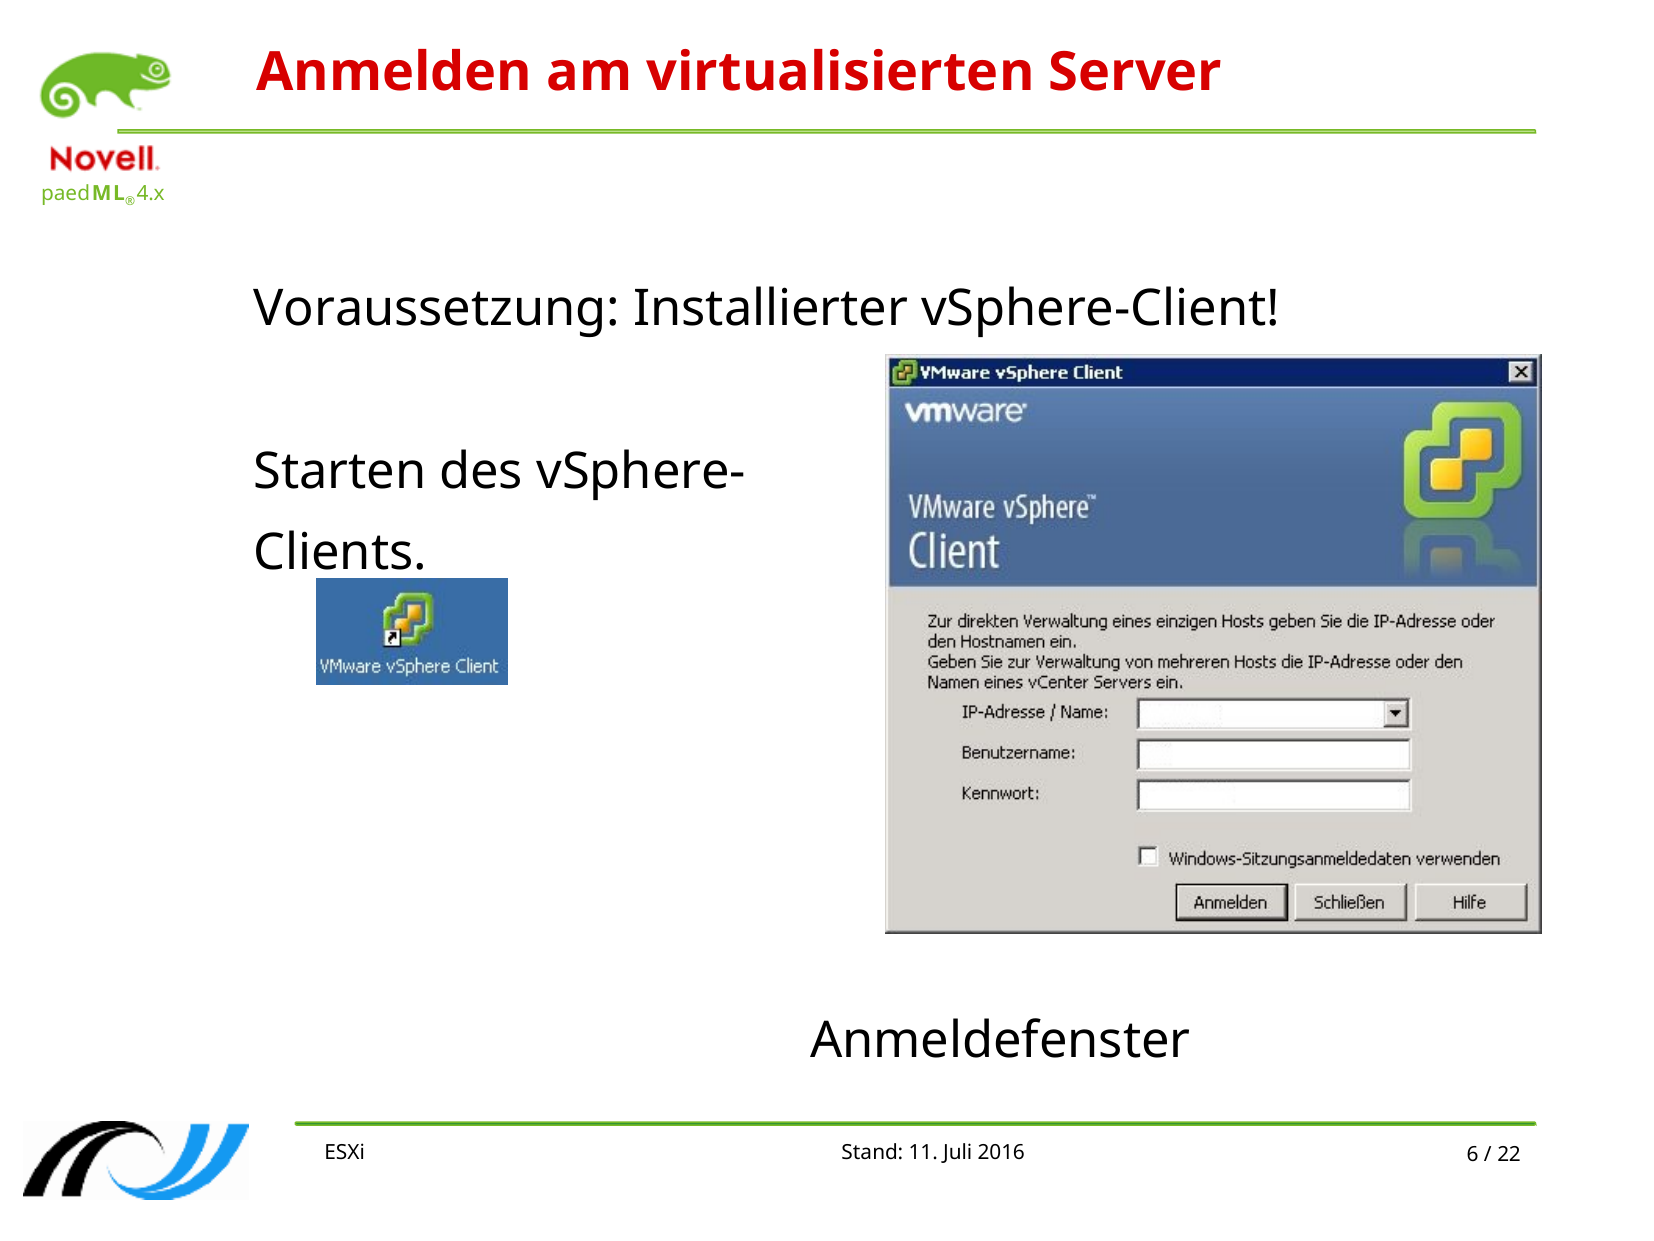

# Anmelden am virtualisierten Server
Voraussetzung: Installierter vSphere-Client!
Starten des vSphere-
Clients.
 Anmeldefenster
ESXi
11. Juli 2016
6